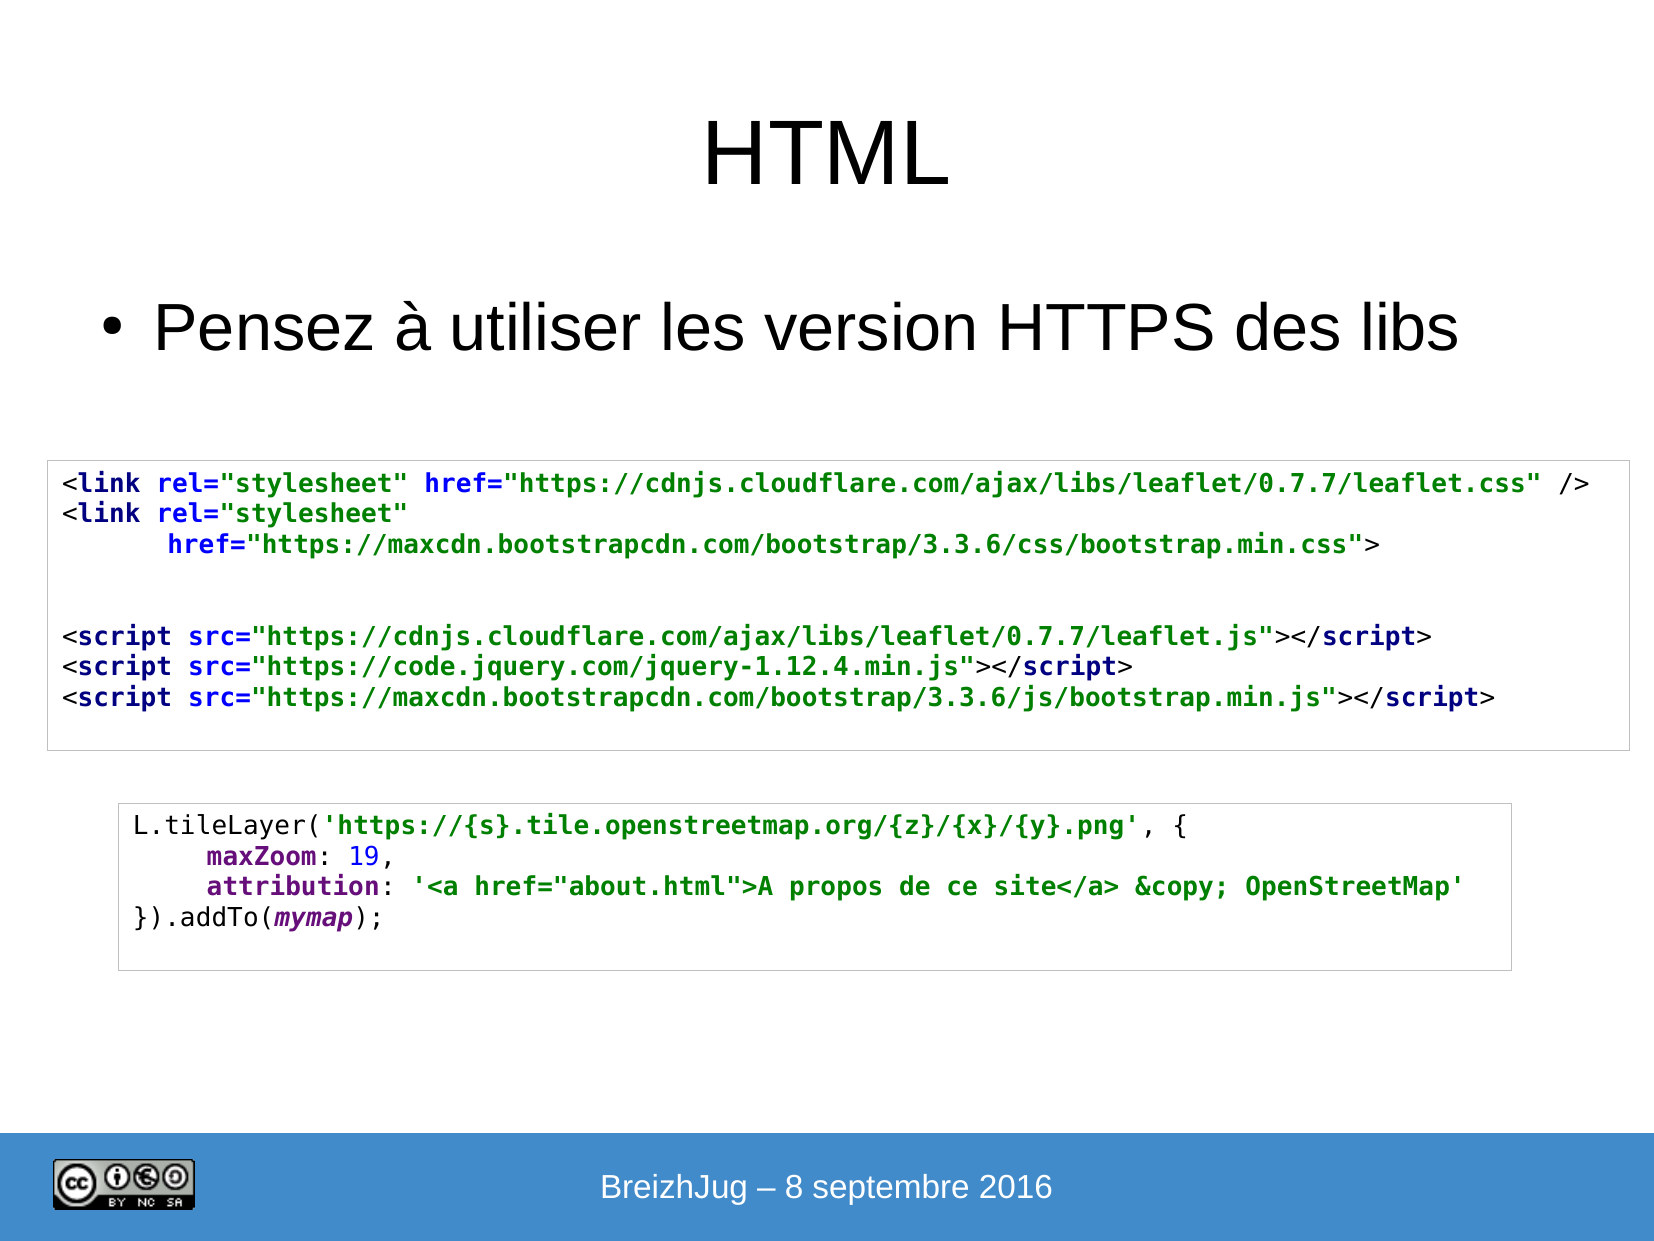

# HTML
Pensez à utiliser les version HTTPS des libs
<link rel="stylesheet" href="https://cdnjs.cloudflare.com/ajax/libs/leaflet/0.7.7/leaflet.css" />
<link rel="stylesheet"
	 href="https://maxcdn.bootstrapcdn.com/bootstrap/3.3.6/css/bootstrap.min.css">
<script src="https://cdnjs.cloudflare.com/ajax/libs/leaflet/0.7.7/leaflet.js"></script>
<script src="https://code.jquery.com/jquery-1.12.4.min.js"></script>
<script src="https://maxcdn.bootstrapcdn.com/bootstrap/3.3.6/js/bootstrap.min.js"></script>
L.tileLayer('https://{s}.tile.openstreetmap.org/{z}/{x}/{y}.png', {
	maxZoom: 19,
	attribution: '<a href="about.html">A propos de ce site</a> &copy; OpenStreetMap'
}).addTo(mymap);